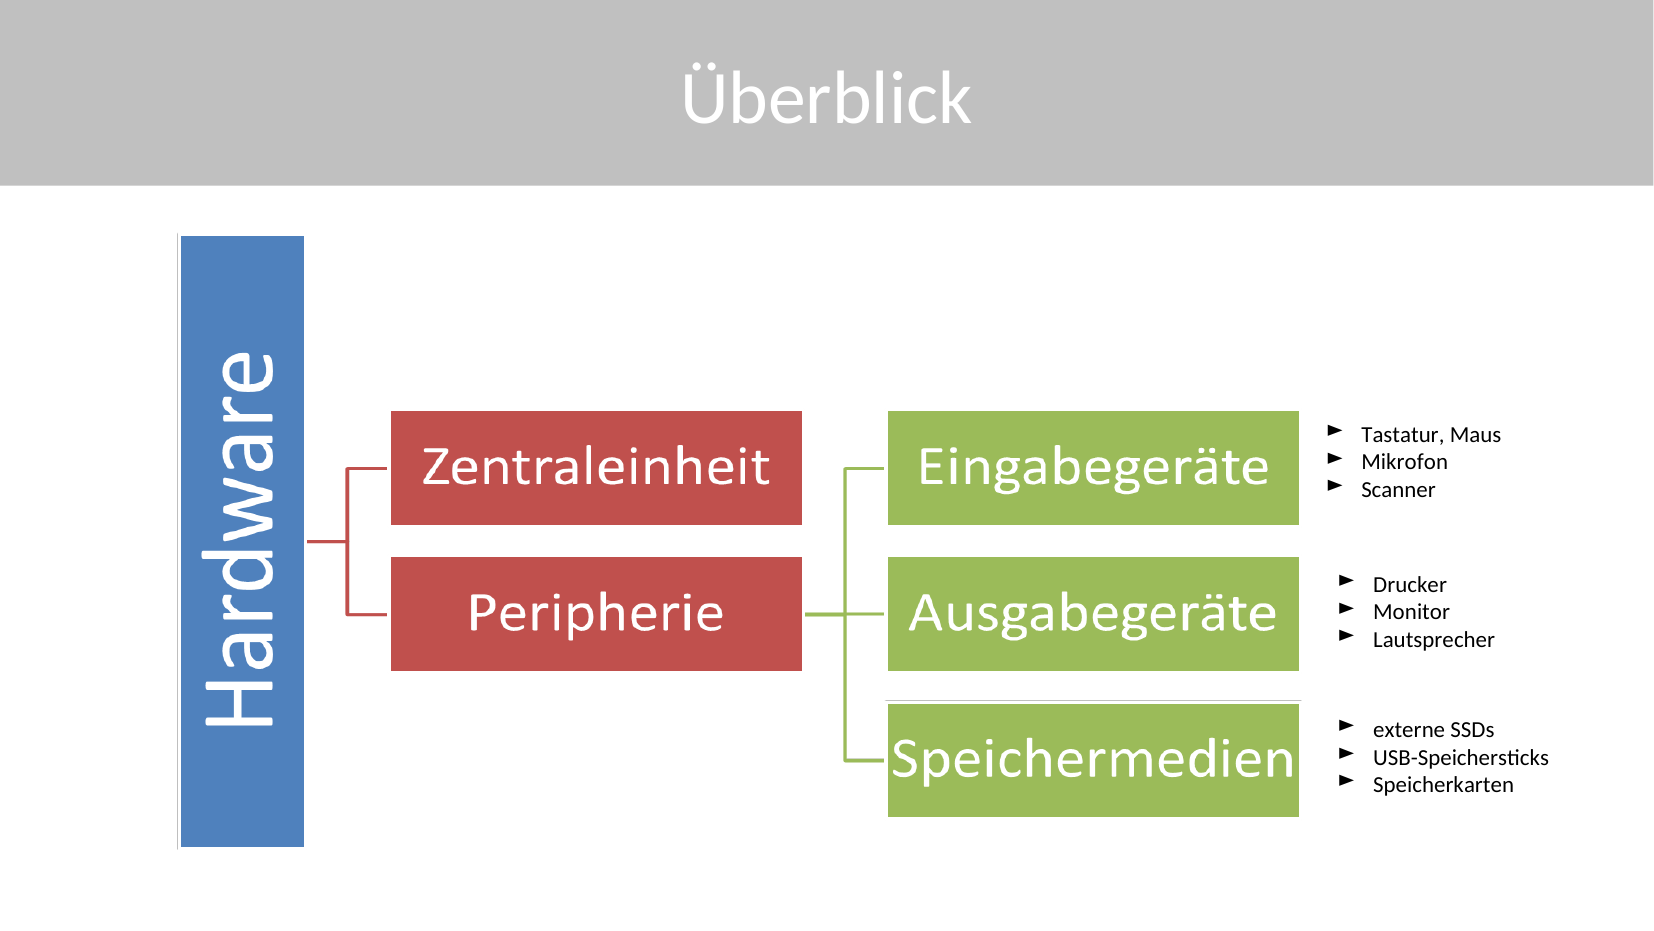

# Überblick
Tastatur, Maus
Mikrofon
Scanner
Drucker
Monitor
Lautsprecher
externe SSDs
USB-Speichersticks
Speicherkarten